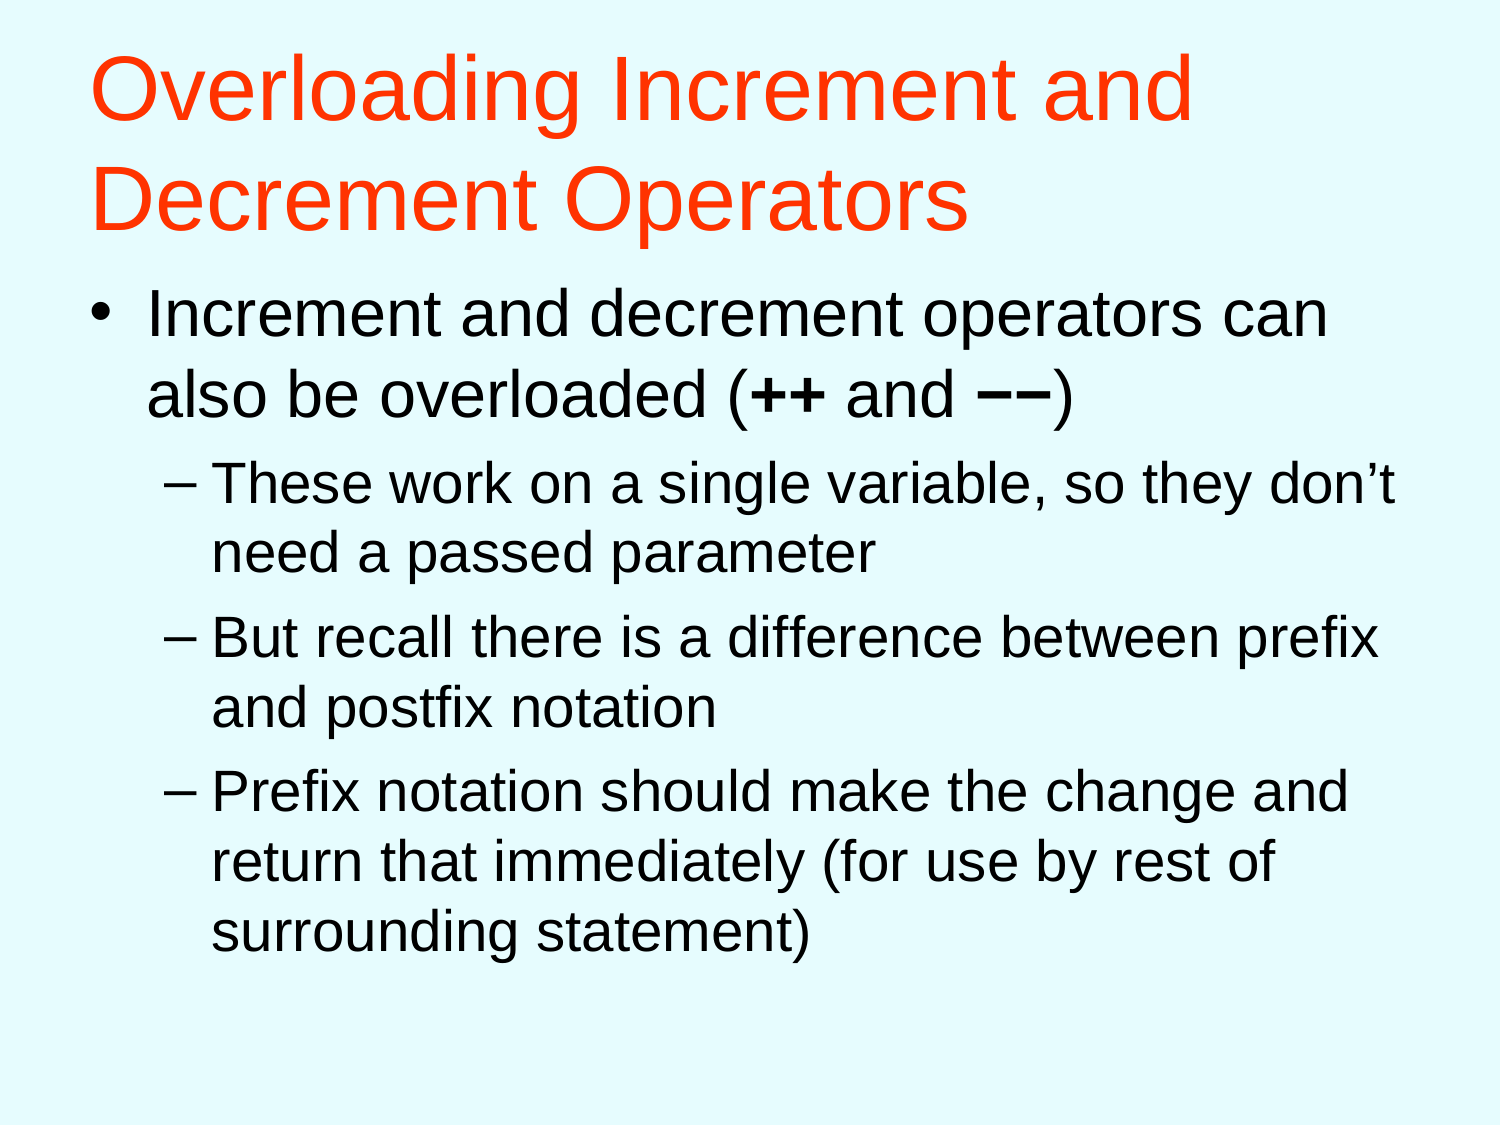

# Overloading Increment and Decrement Operators
Increment and decrement operators can also be overloaded (++ and −−)
These work on a single variable, so they don’t need a passed parameter
But recall there is a difference between prefix and postfix notation
Prefix notation should make the change and return that immediately (for use by rest of surrounding statement)